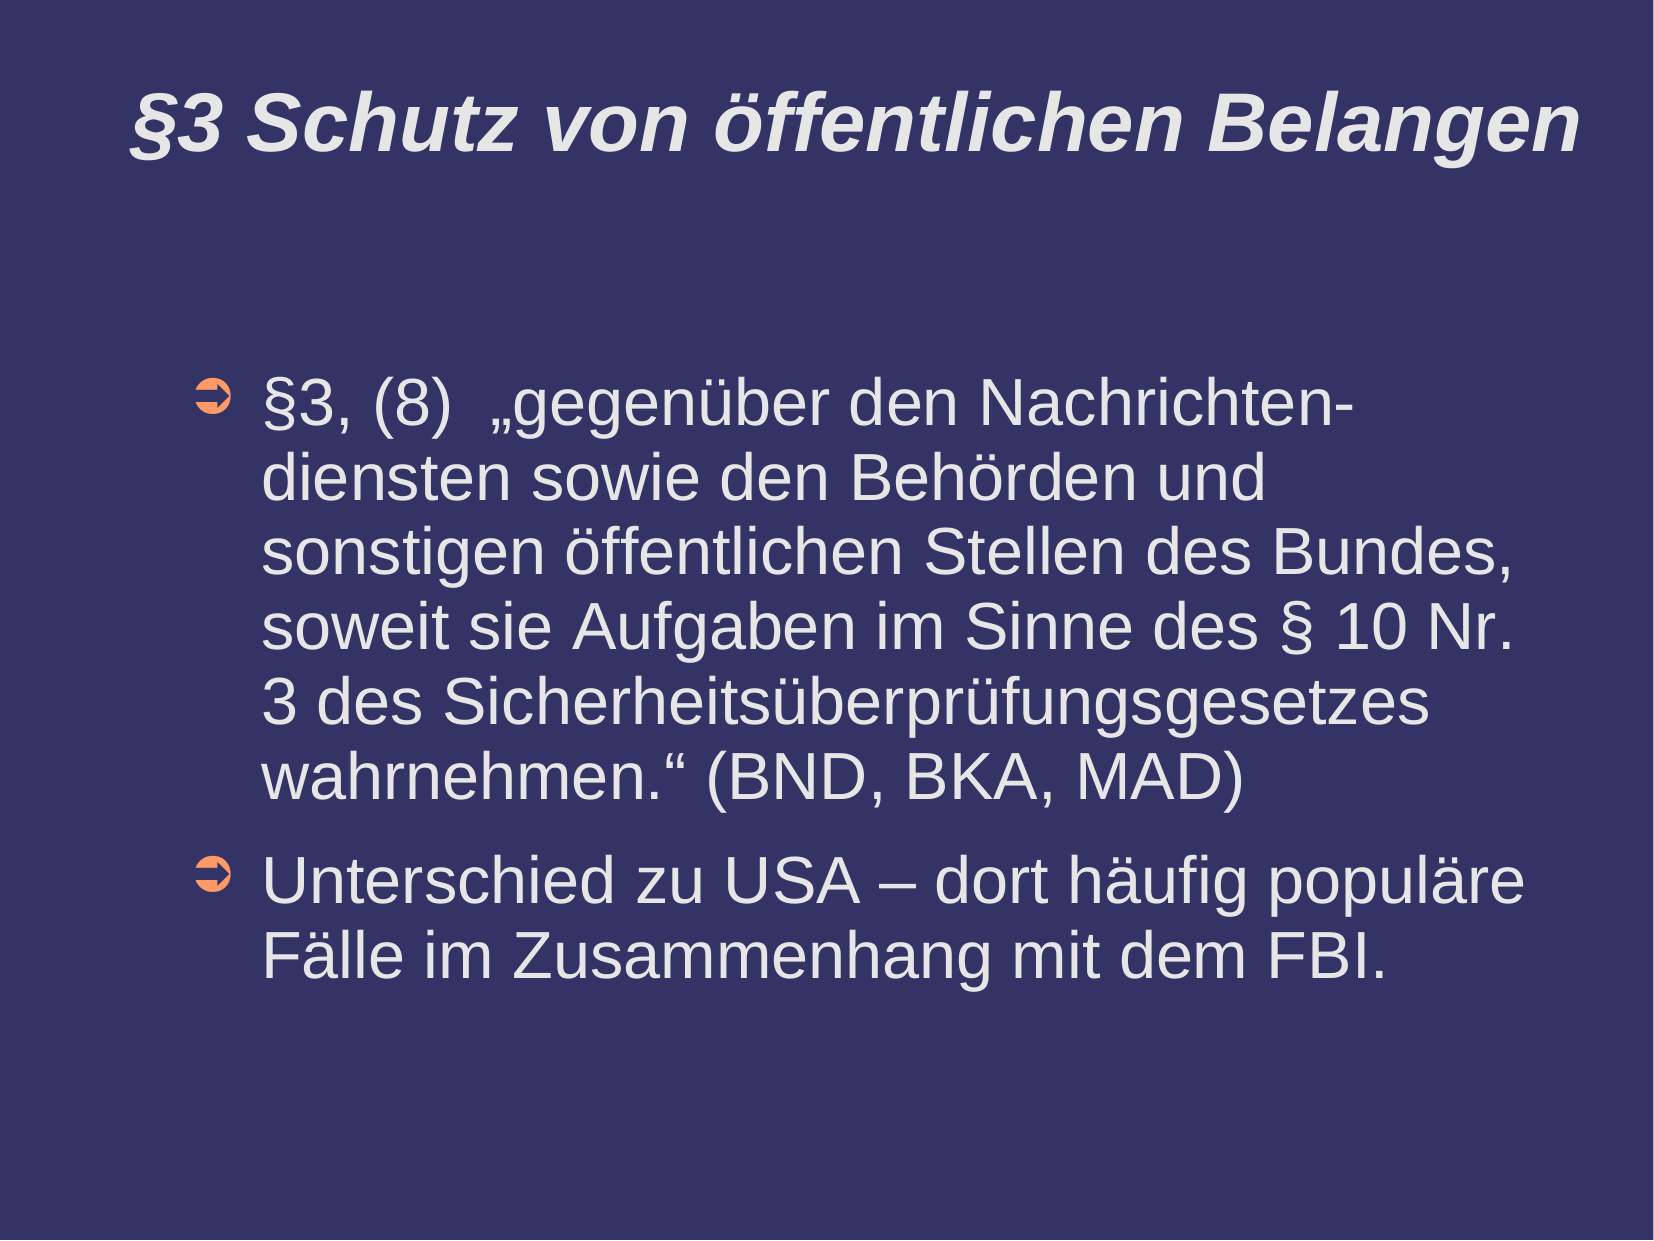

# §3 Schutz von öffentlichen Belangen
§3, (8) „gegenüber den Nachrichten-diensten sowie den Behörden und sonstigen öffentlichen Stellen des Bundes, soweit sie Aufgaben im Sinne des § 10 Nr. 3 des Sicherheitsüberprüfungsgesetzes wahrnehmen.“ (BND, BKA, MAD)
Unterschied zu USA – dort häufig populäre Fälle im Zusammenhang mit dem FBI.